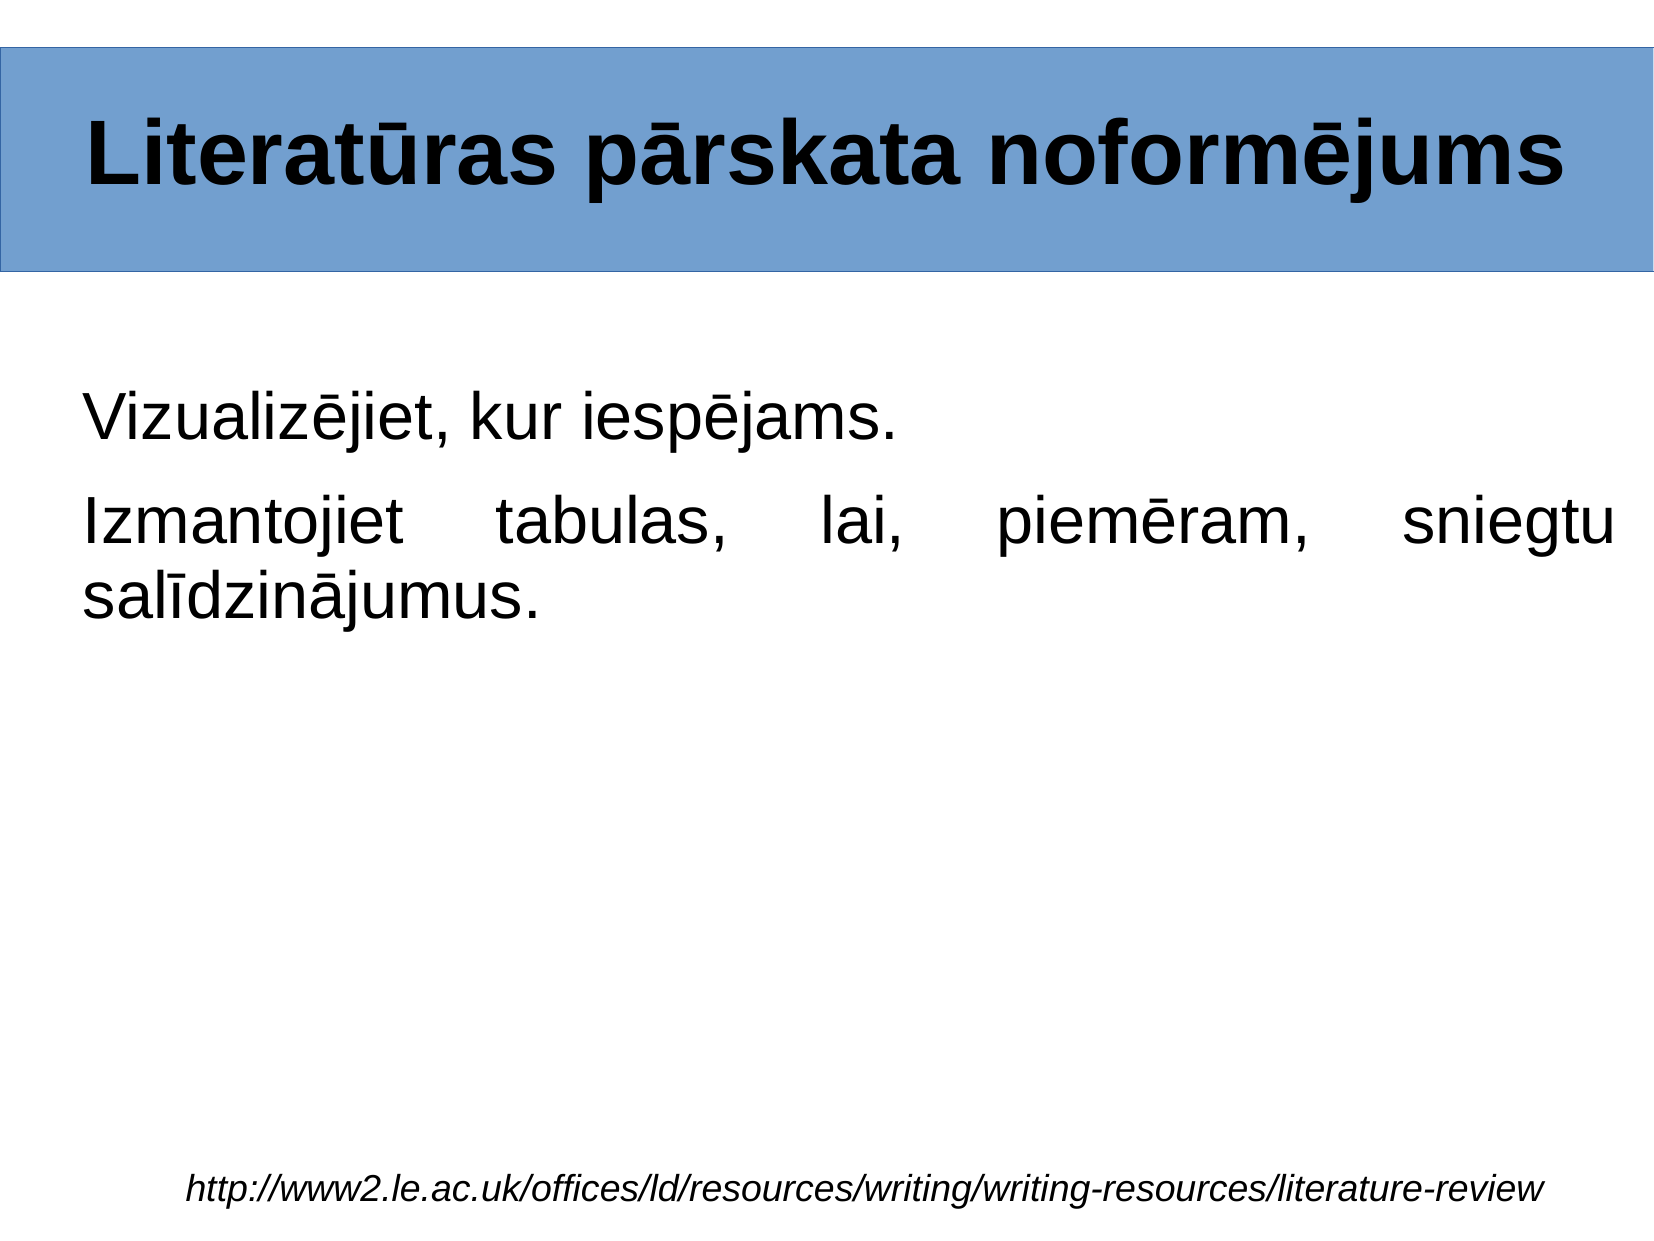

# Literatūras pārskata noformējums
Vizualizējiet, kur iespējams.
Izmantojiet tabulas, lai, piemēram, sniegtu salīdzinājumus.
http://www2.le.ac.uk/offices/ld/resources/writing/writing-resources/literature-review